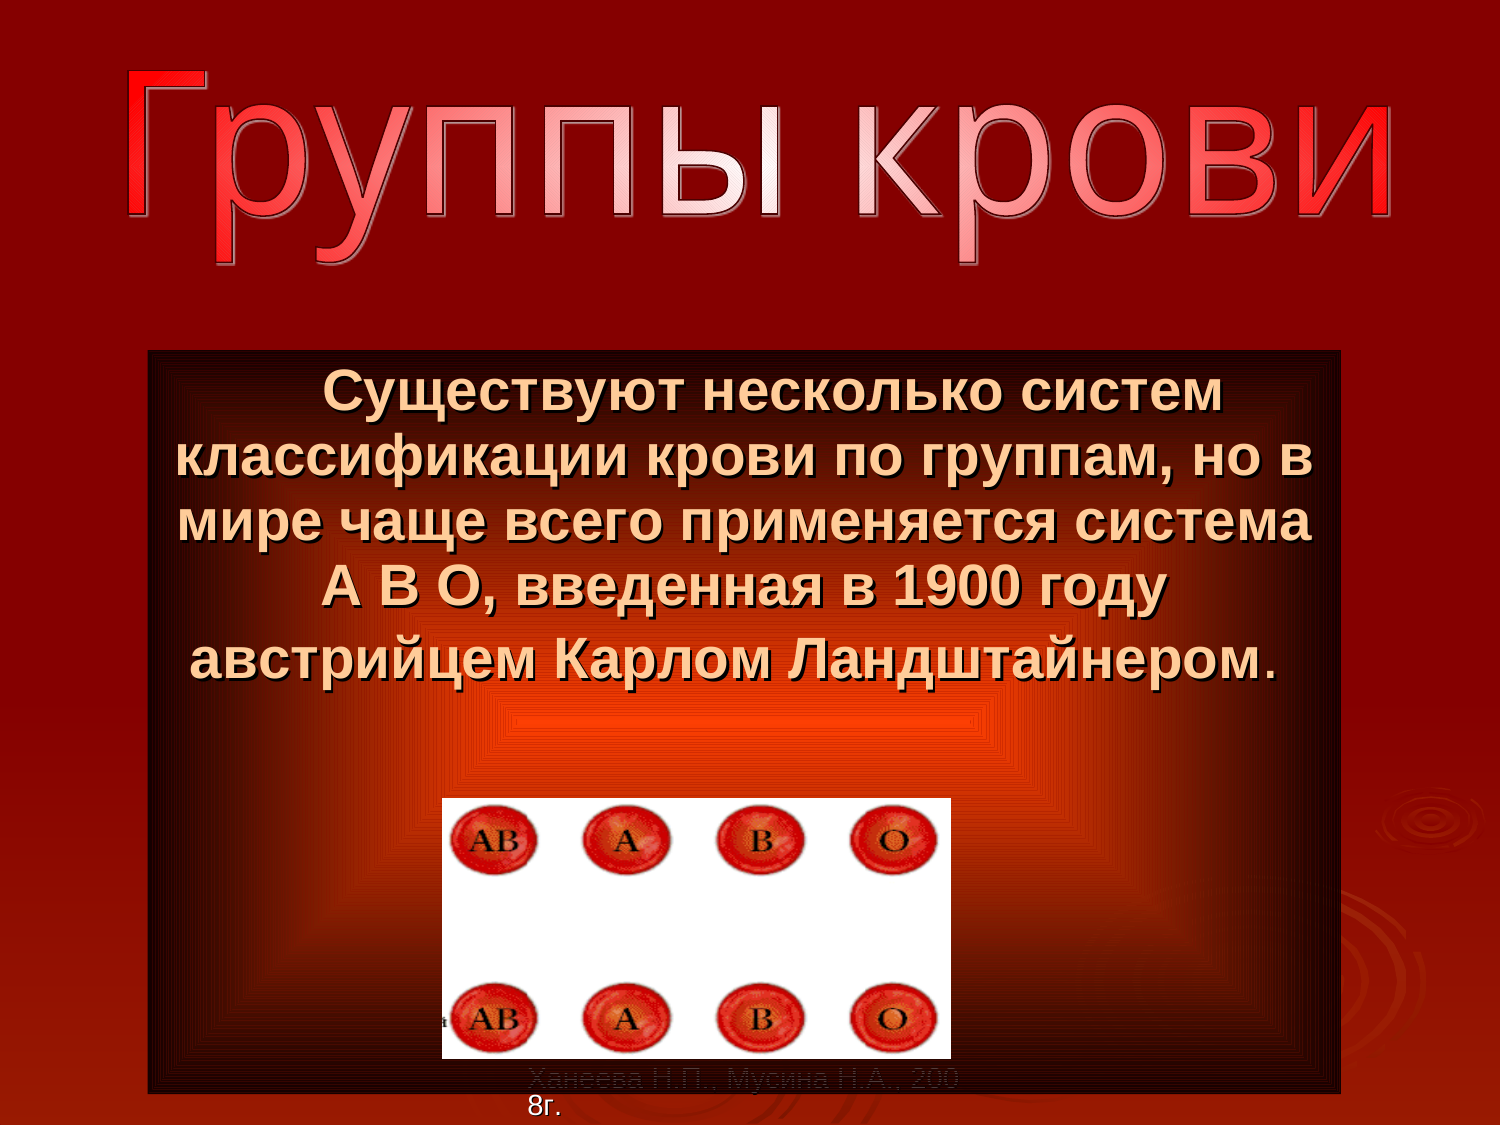

Группы крови
# Существуют несколько систем классификации крови по группам, но в мире чаще всего применяется система А В О, введенная в 1900 году австрийцем Карлом Ландштайнером.
Ханеева Н.П., Мусина Н.А., 2008г.